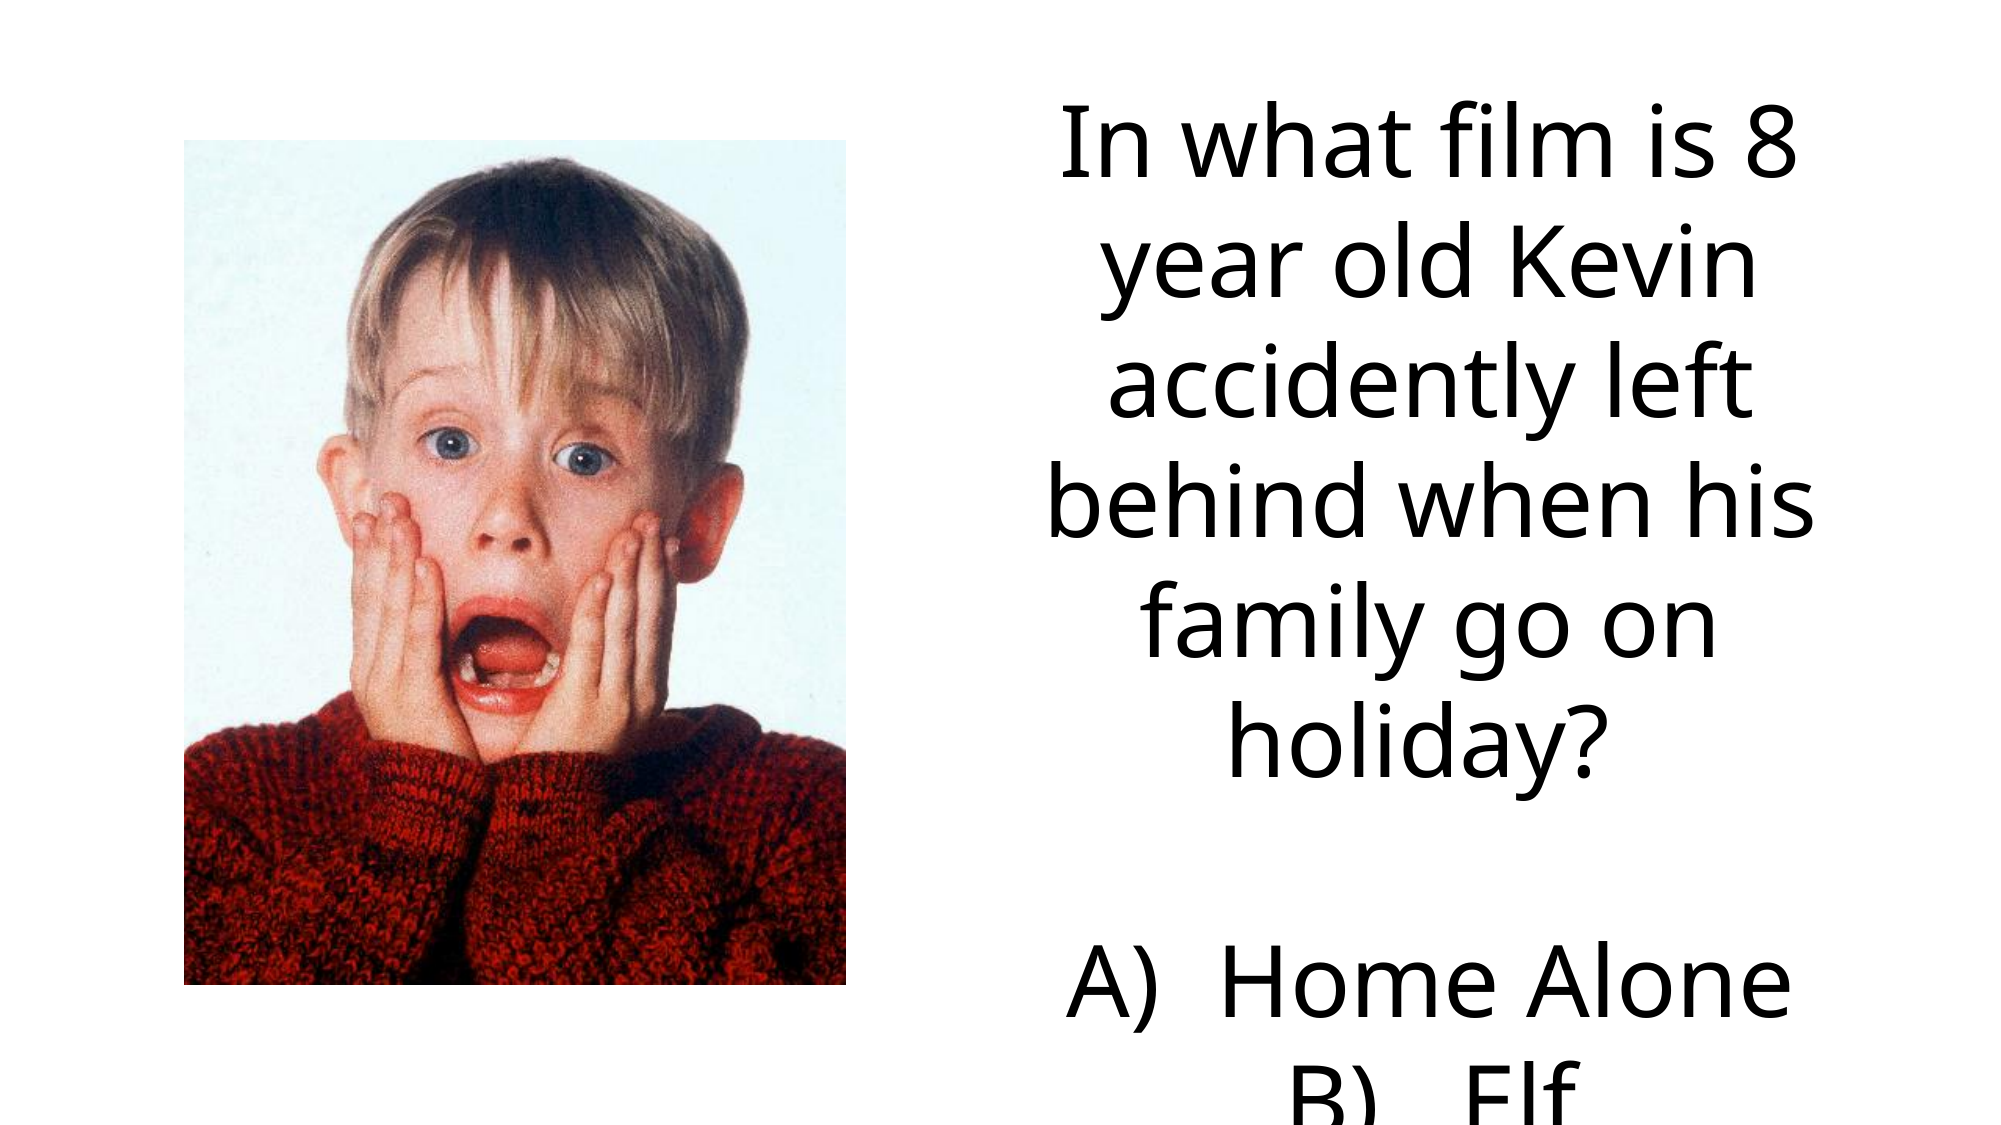

In what film is 8 year old Kevin accidently left behind when his family go on holiday?
Home Alone
 Elf
Sant Claus The Movie
It’s A Wonderful Life